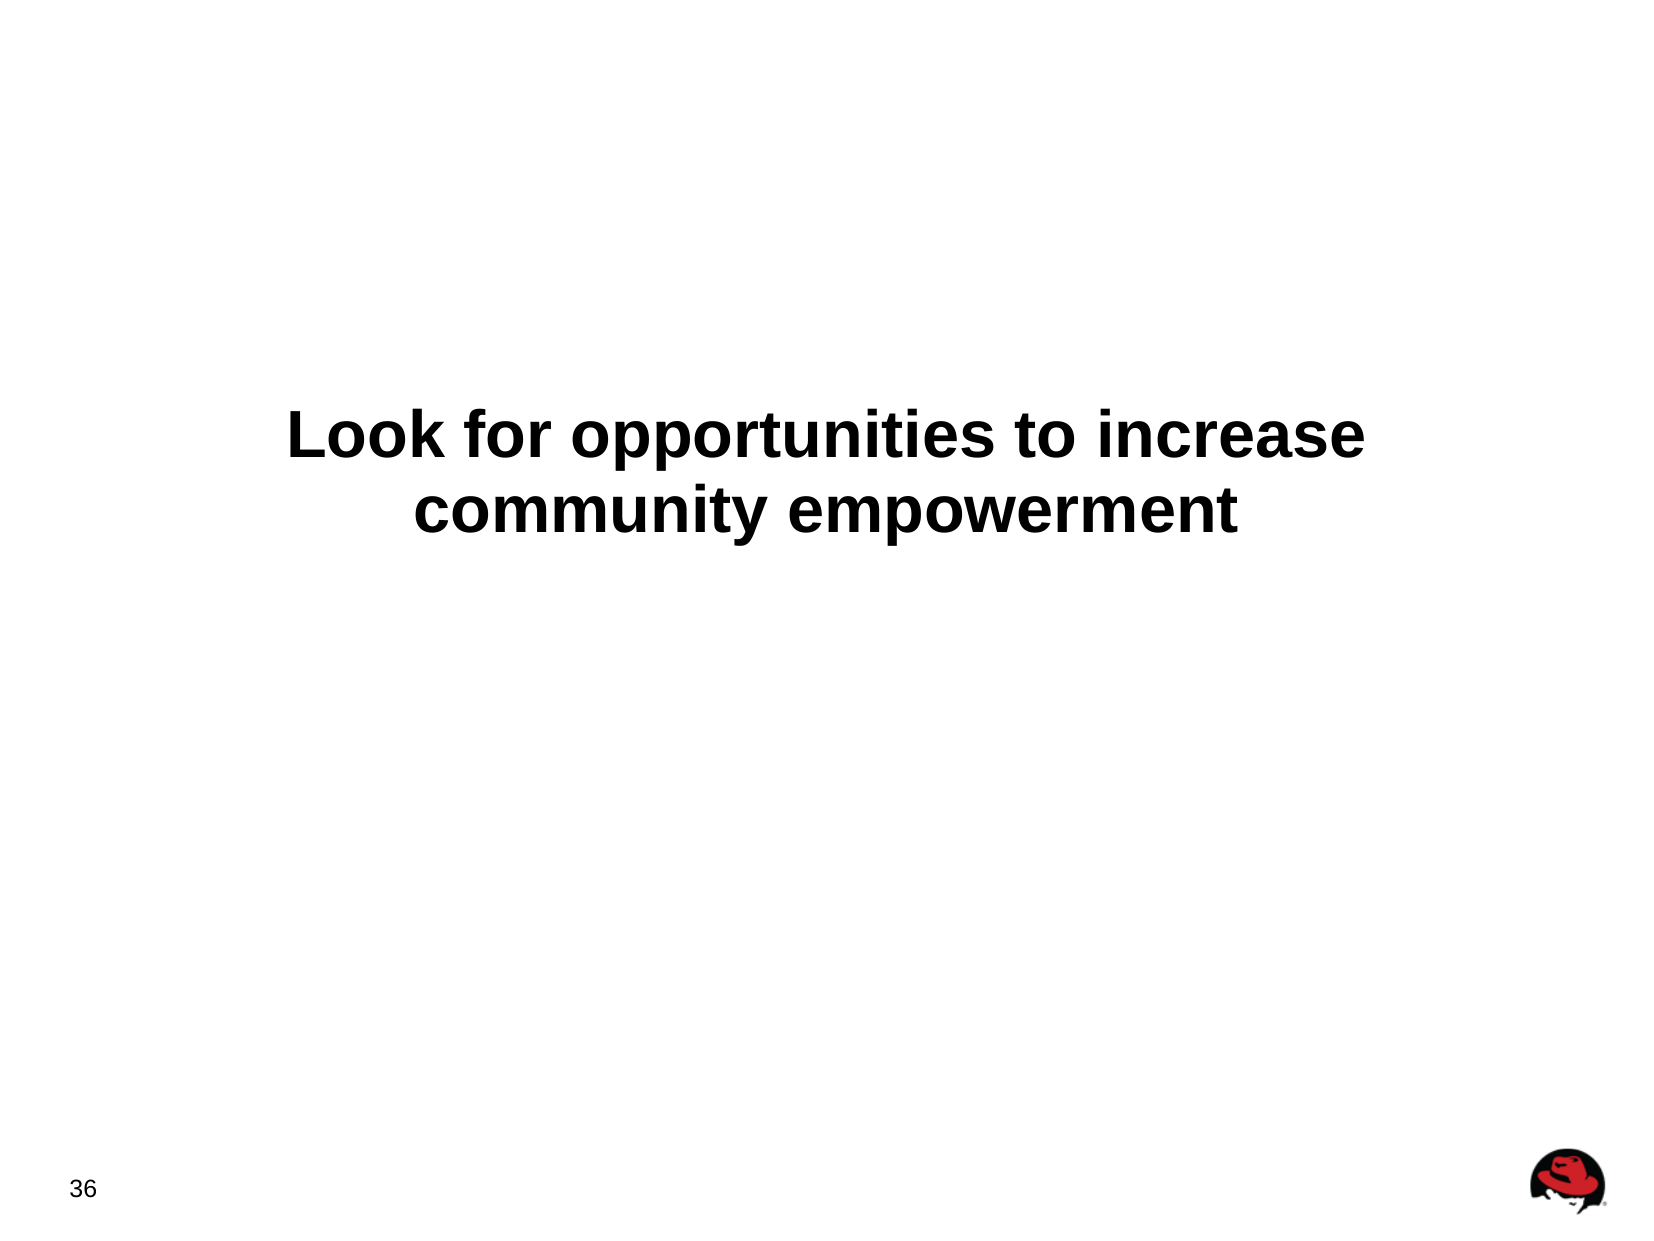

# Look for opportunities to increase community empowerment